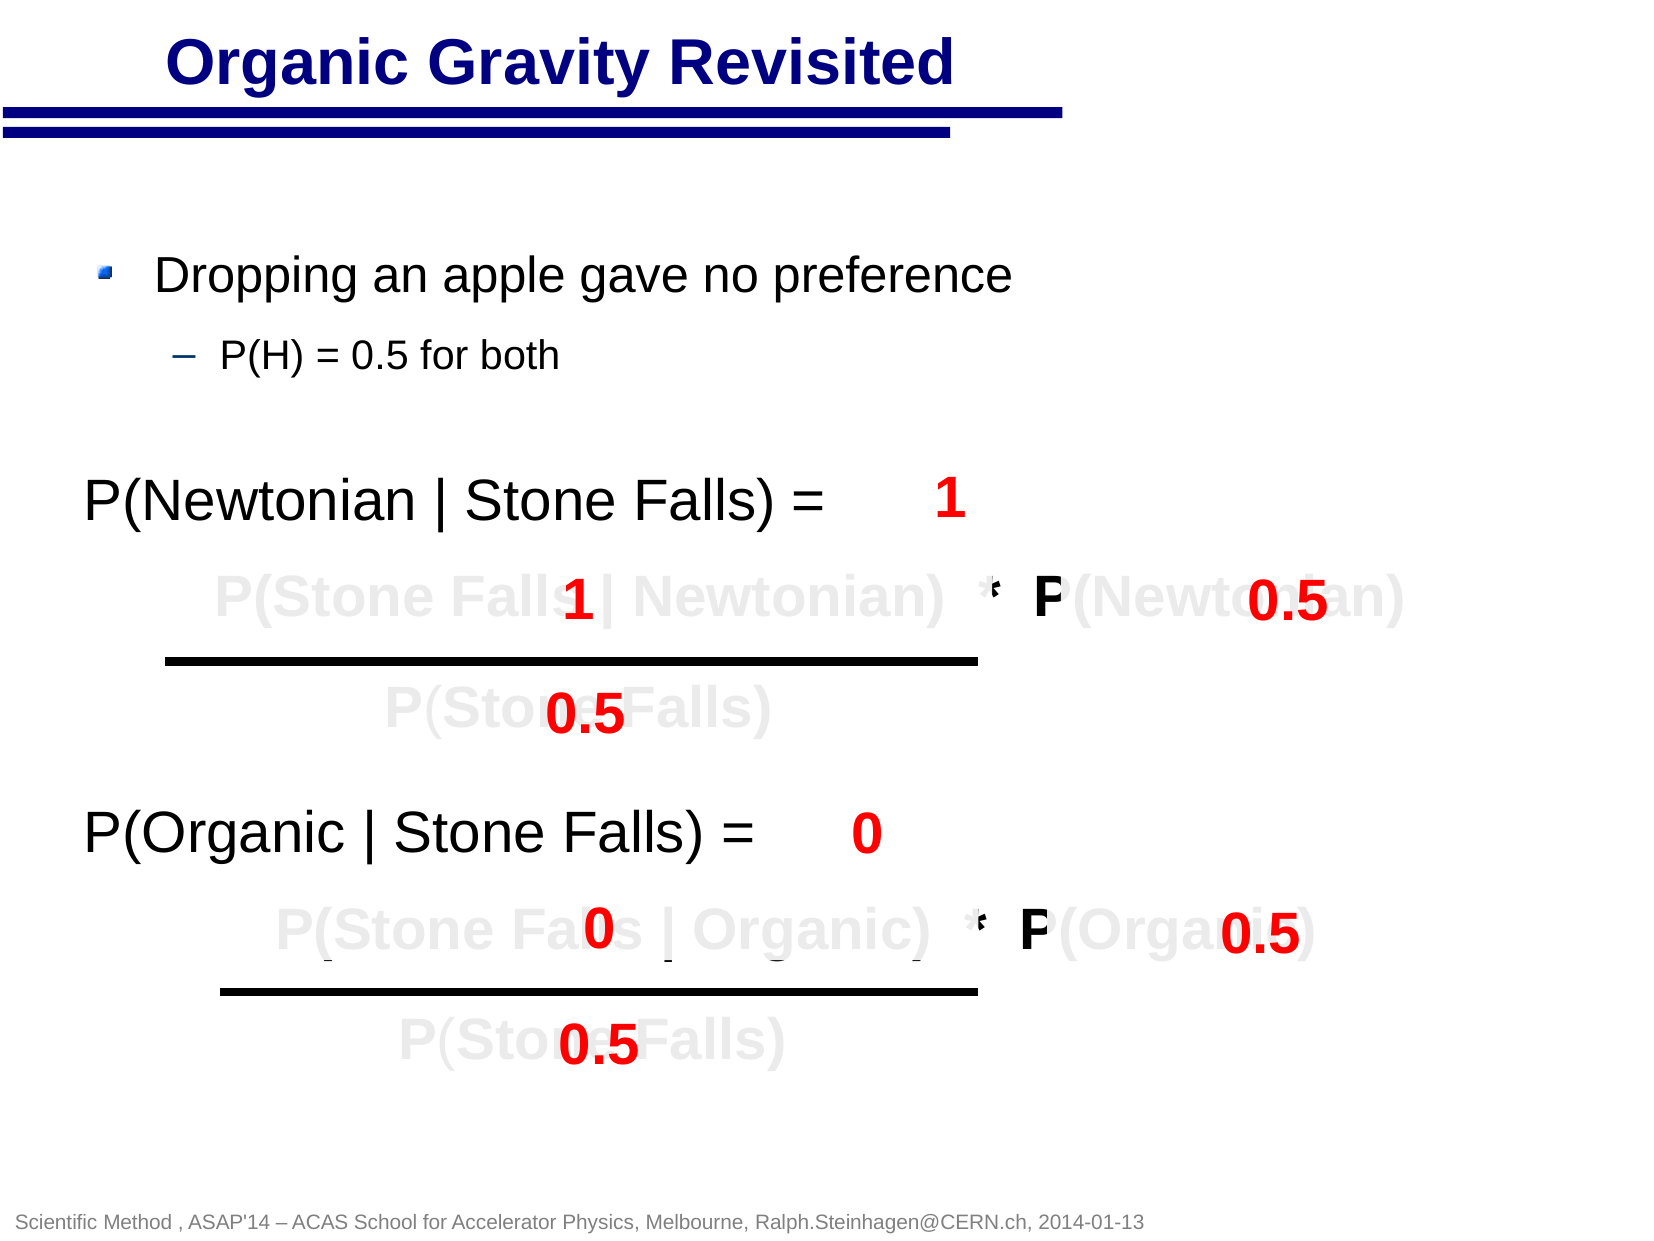

Organic Gravity Revisited
# Dropping an apple gave no preference
P(H) = 0.5 for both
P(Newtonian | Stone Falls) =
P(Stone Falls | Newtonian) * P(Newtonian)
P(Stone Falls)
1
1
0.5
0.5
P(Organic | Stone Falls) =
P(Stone Falls | Organic) * P(Organic)
P(Stone Falls)
0
0
0.5
0.5